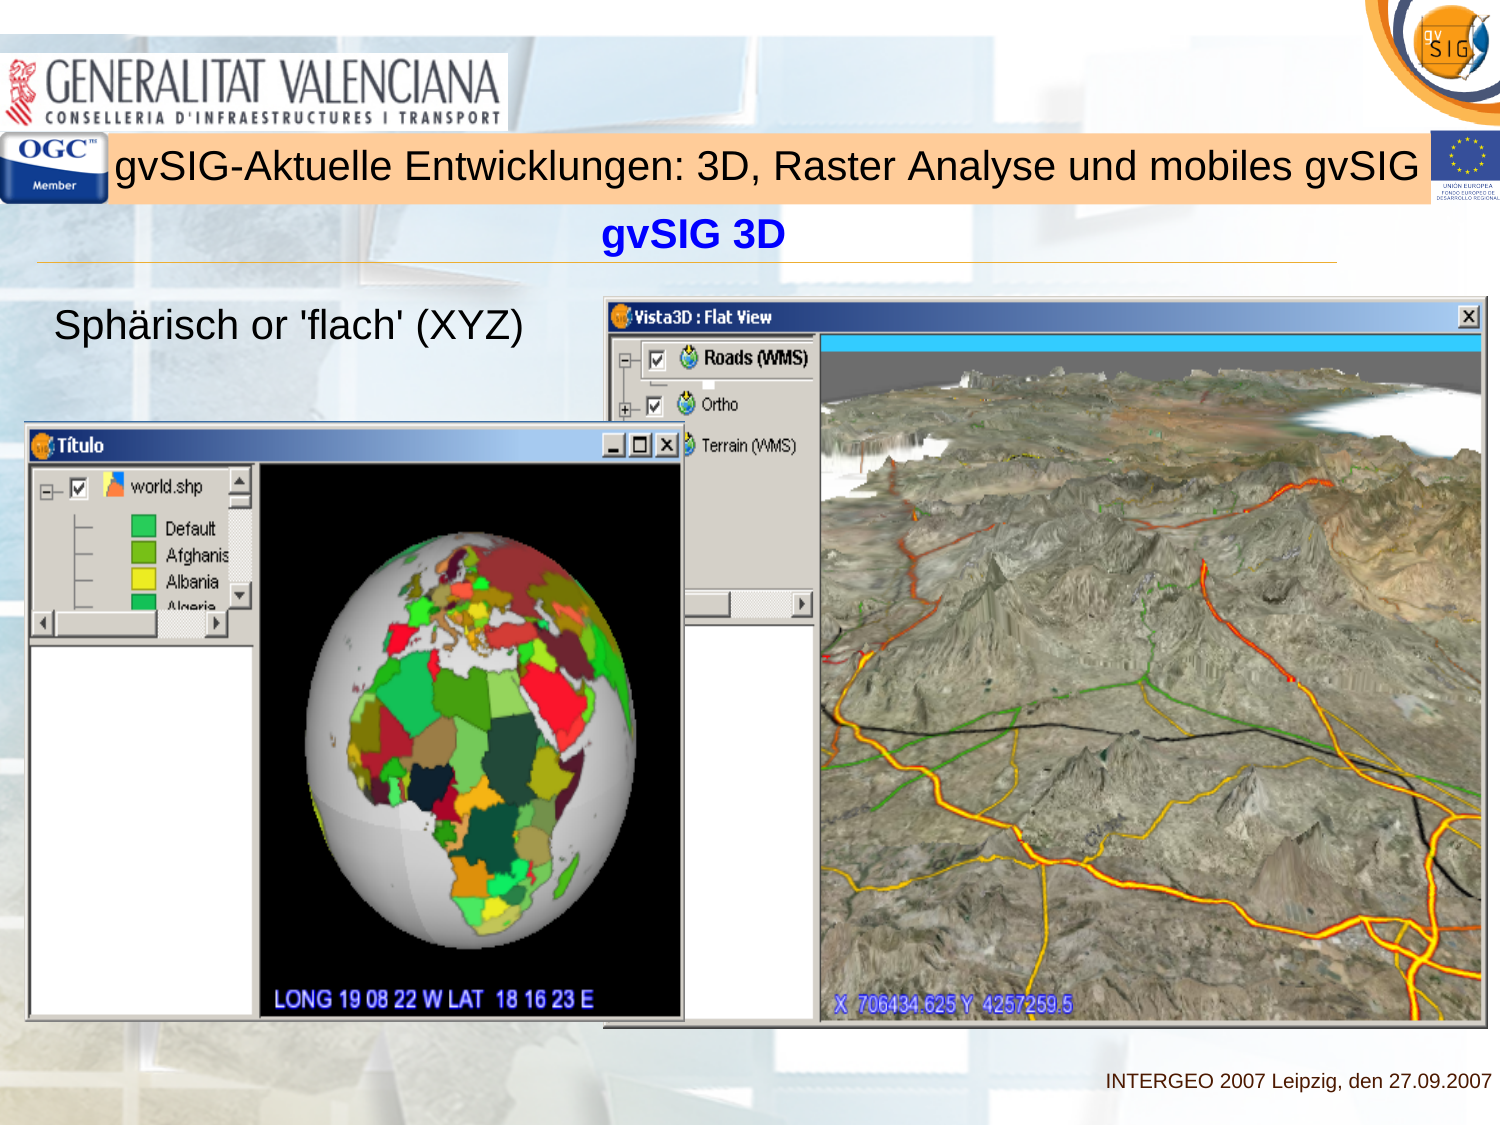

gvSIG-Aktuelle Entwicklungen: 3D, Raster Analyse und mobiles gvSIG
gvSIG 3D
Sphärisch or 'flach' (XYZ)
INTERGEO 2007 Leipzig, den 27.09.2007